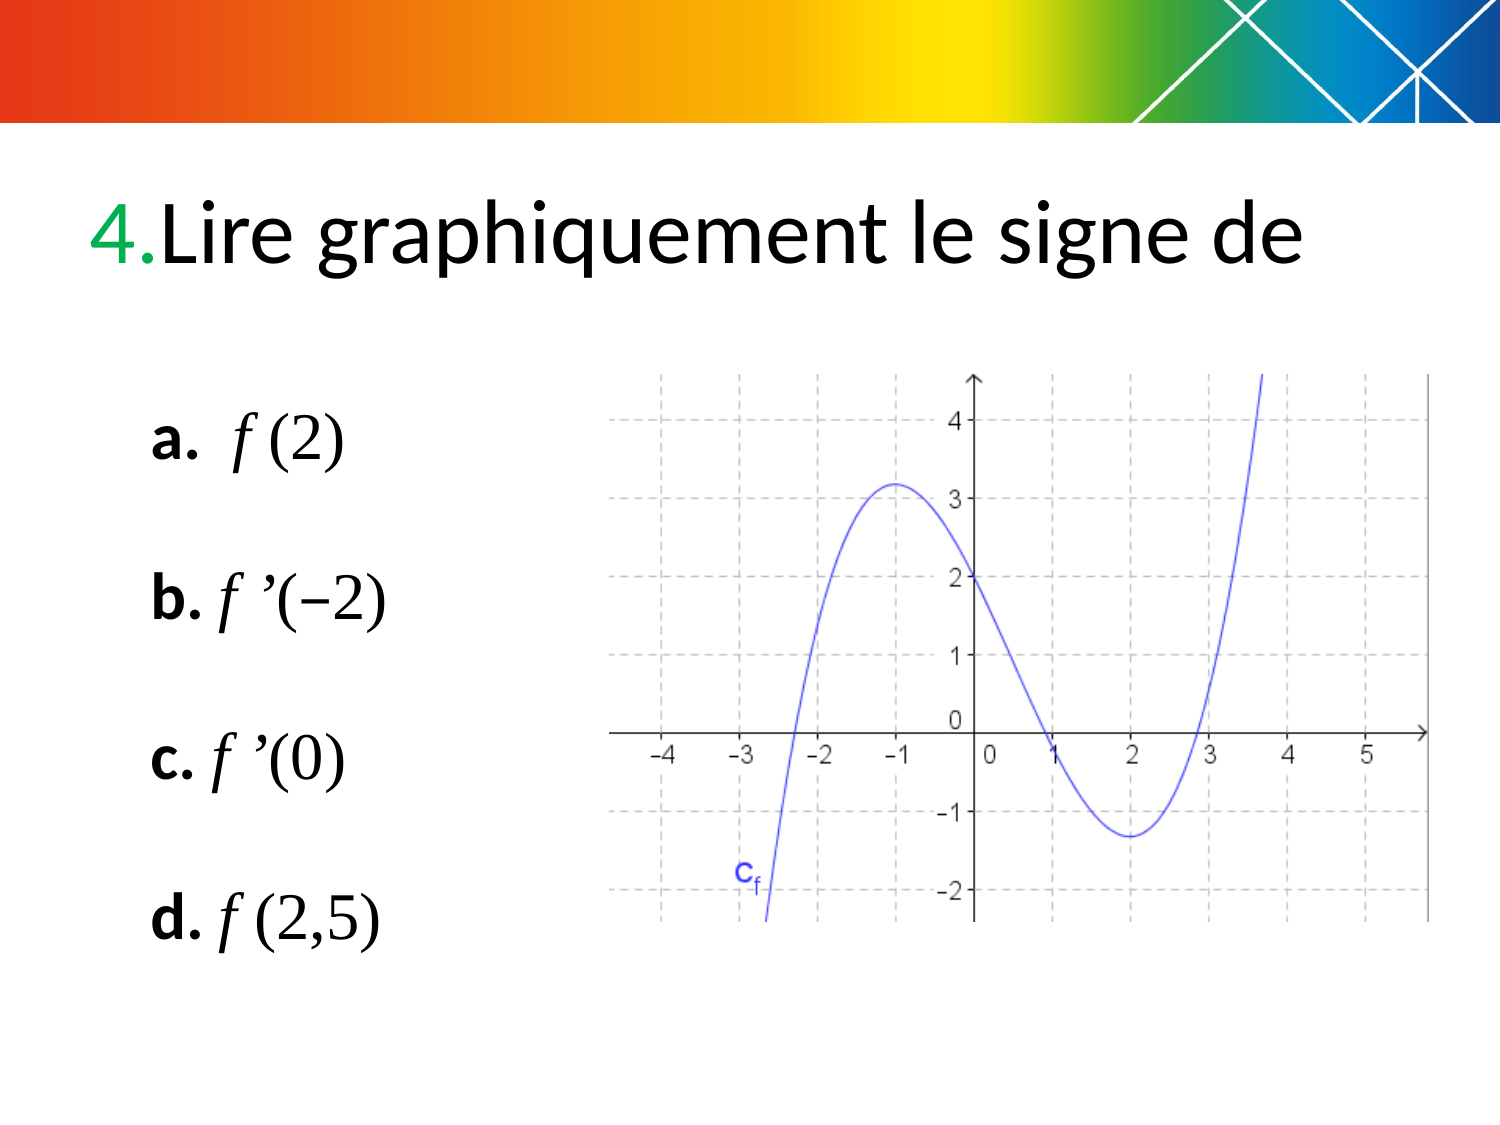

# 4.Lire graphiquement le signe de
a. f (2)
b. f ’(–2)
c. f ’(0)
d. f (2,5)